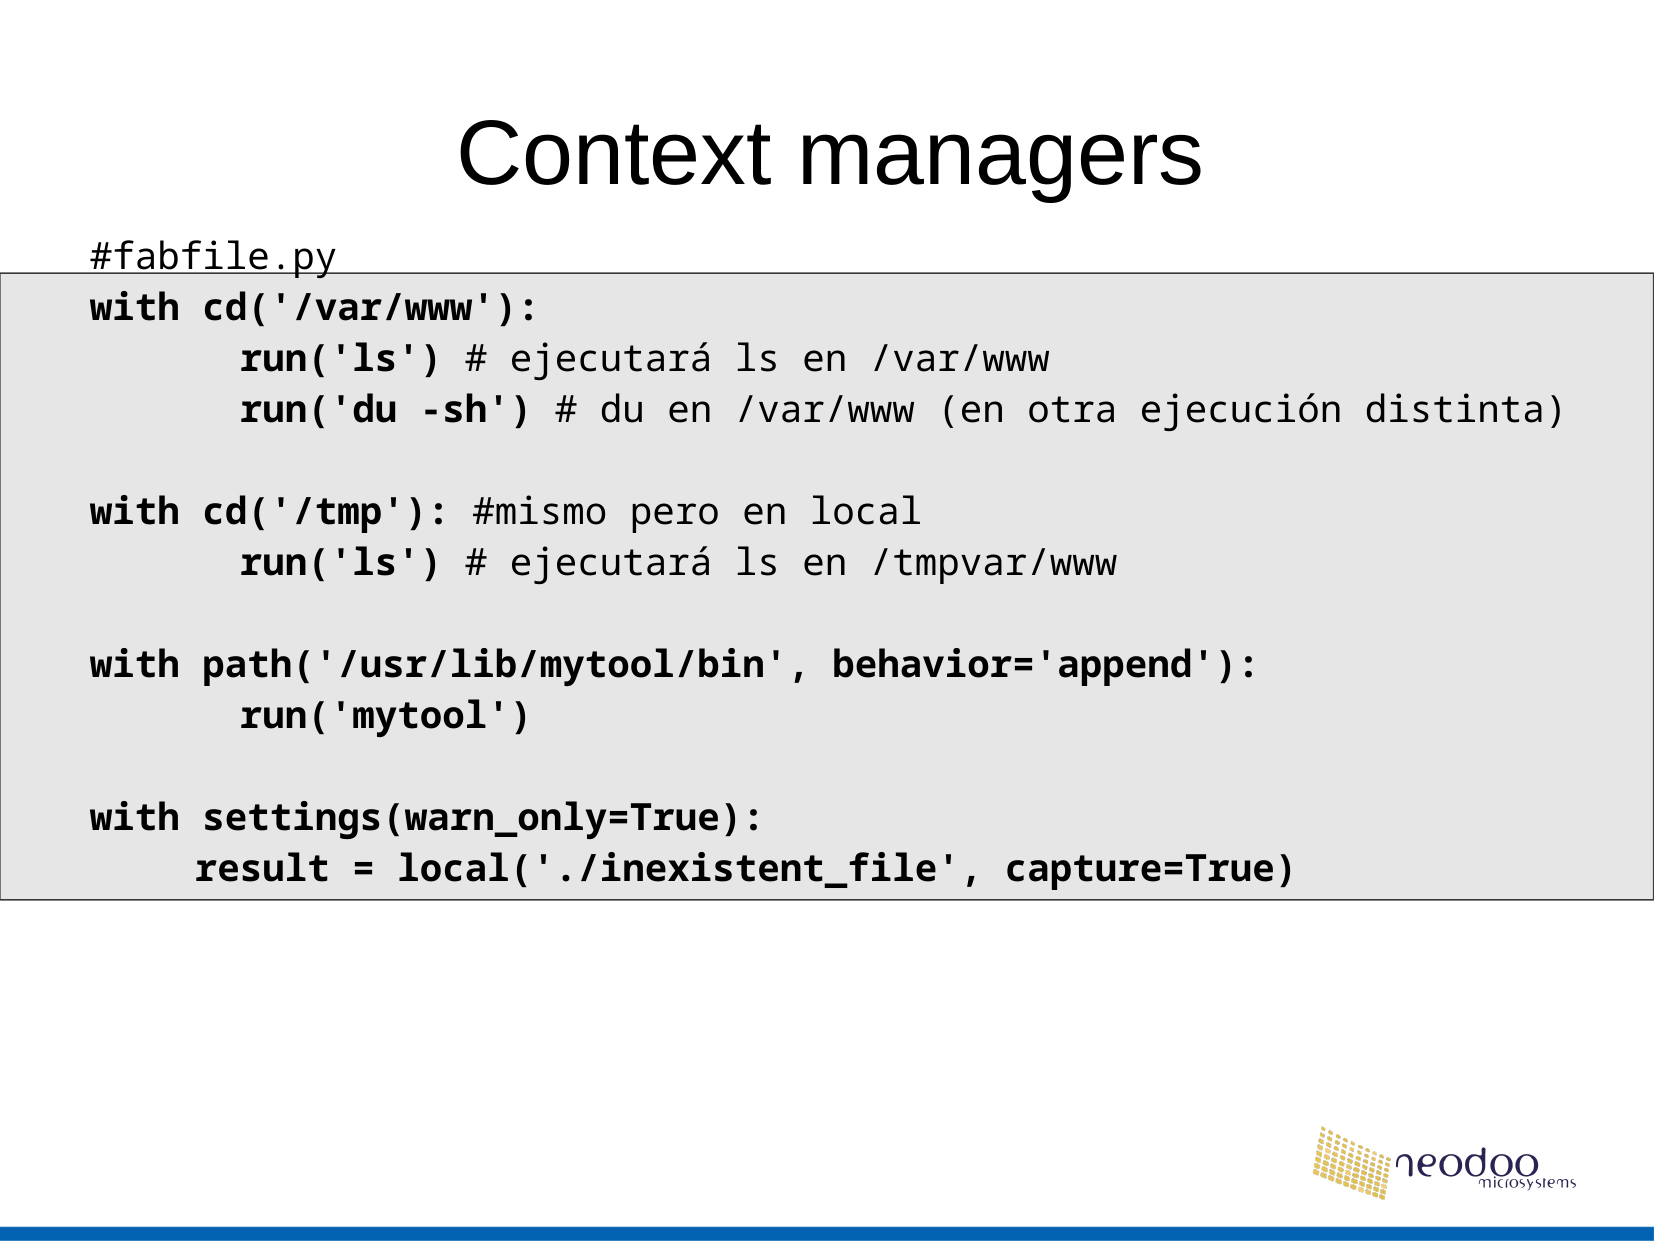

# Context managers
	#fabfile.py
	with cd('/var/www'):
			run('ls')	# ejecutará ls en /var/www
			run('du -sh') # du en /var/www (en otra ejecución distinta)
	with cd('/tmp'): #mismo pero en local
			run('ls')	# ejecutará ls en /tmpvar/www
	with path('/usr/lib/mytool/bin', behavior='append'):
			run('mytool')
	with settings(warn_only=True):
 result = local('./inexistent_file', capture=True)